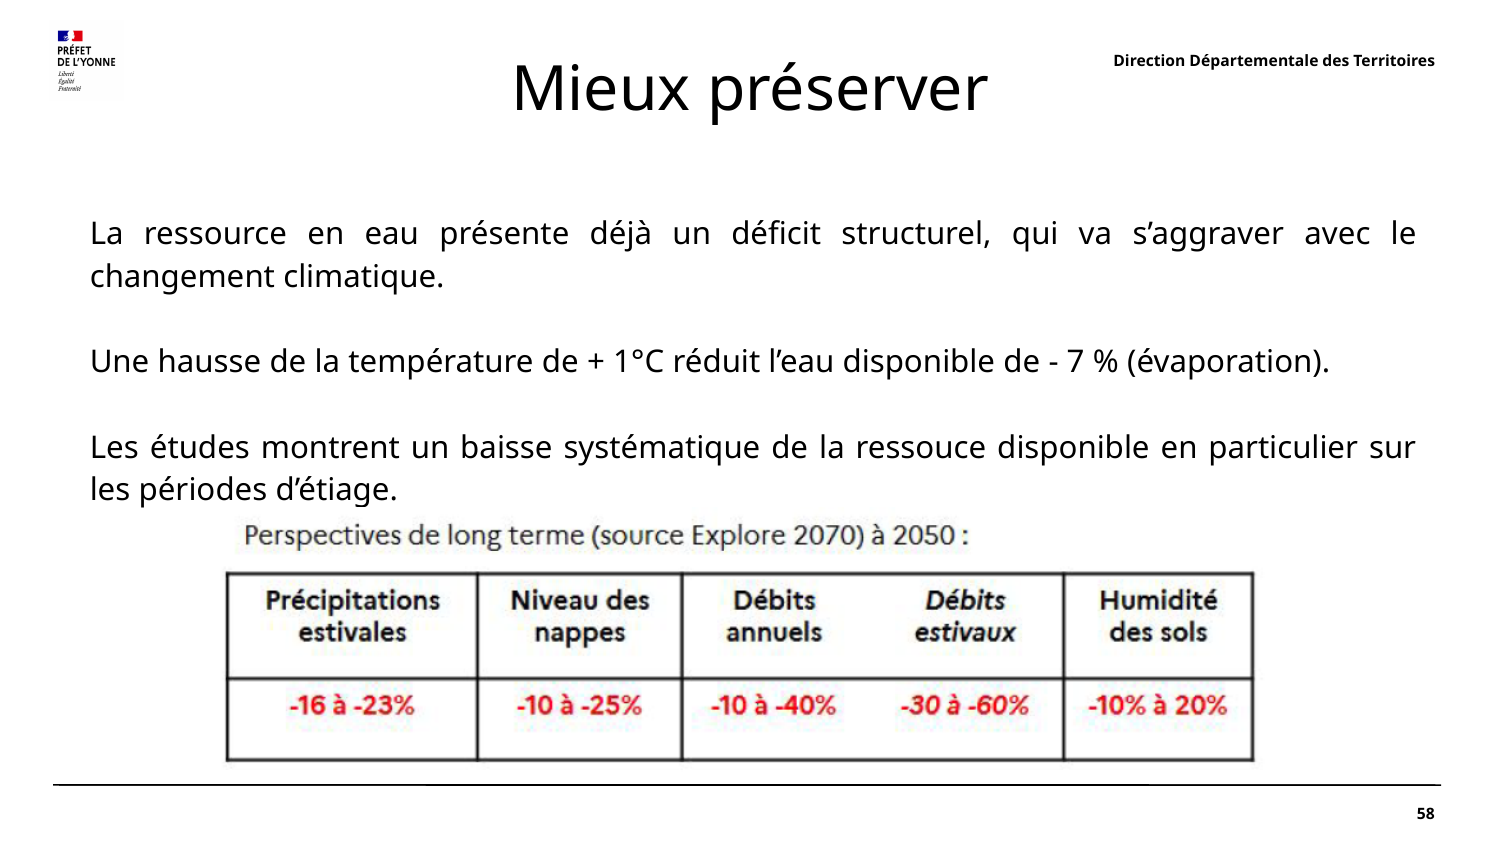

# Mieux préserver
Direction Départementale des Territoires
La ressource en eau présente déjà un déficit structurel, qui va s’aggraver avec le changement climatique.
Une hausse de la température de + 1°C réduit l’eau disponible de - 7 % (évaporation).
Les études montrent un baisse systématique de la ressouce disponible en particulier sur les périodes d’étiage.
58